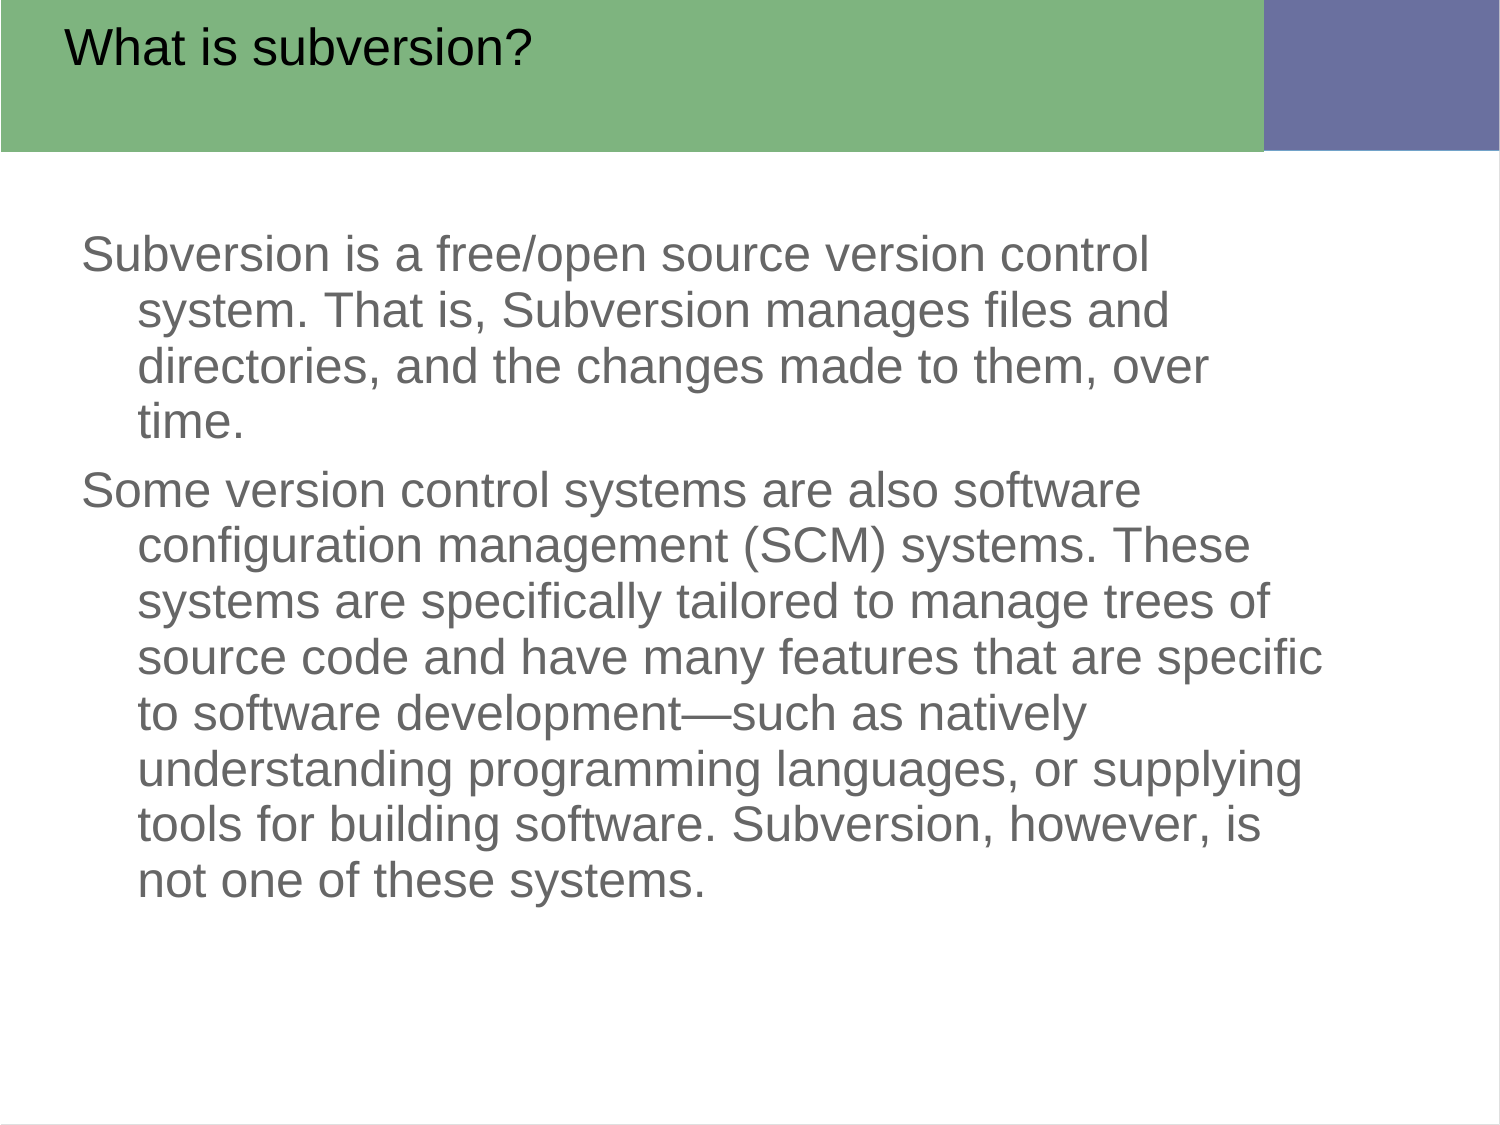

# What is subversion?
Subversion is a free/open source version control system. That is, Subversion manages files and directories, and the changes made to them, over time.
Some version control systems are also software configuration management (SCM) systems. These systems are specifically tailored to manage trees of source code and have many features that are specific to software development—such as natively understanding programming languages, or supplying tools for building software. Subversion, however, is not one of these systems.